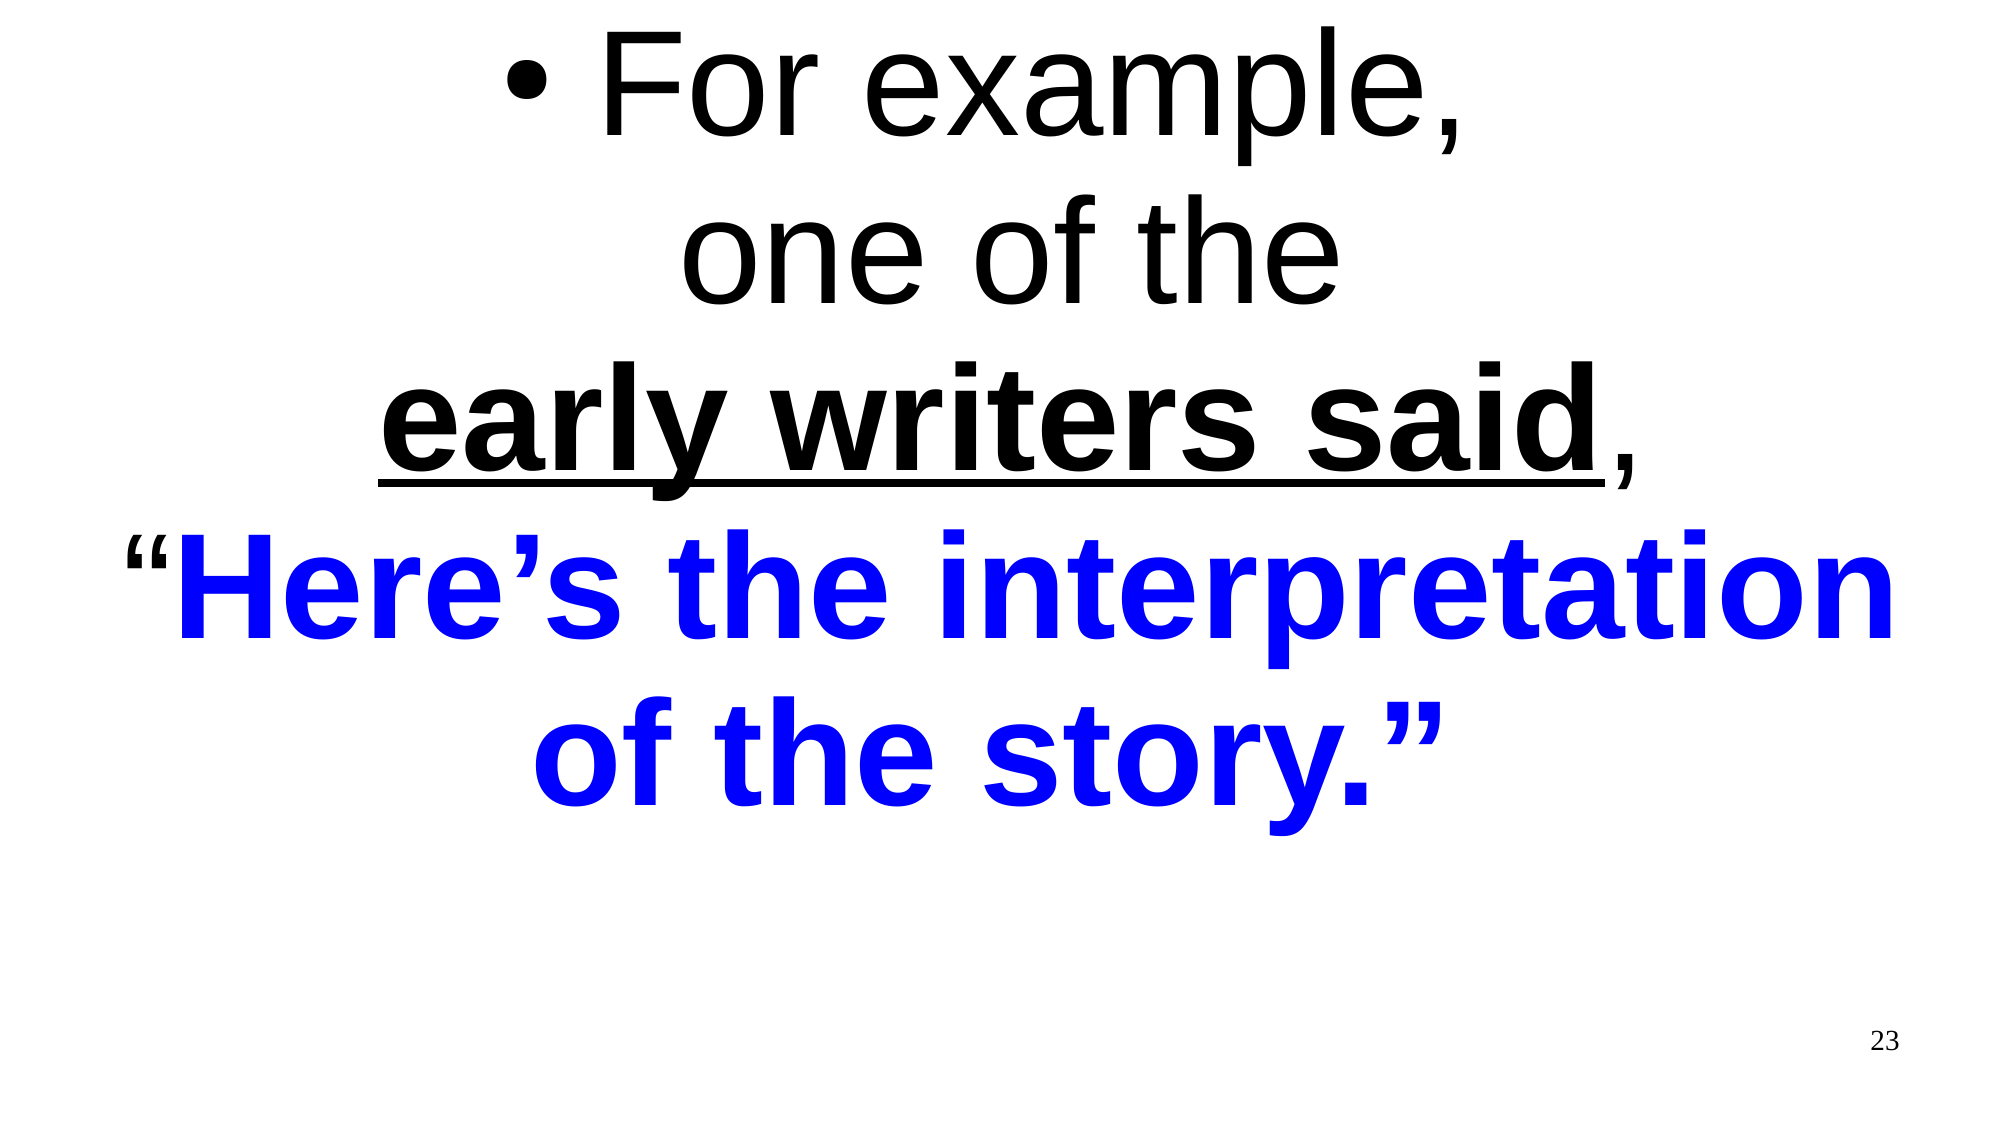

# For example, one of the early writers said, “Here’s the interpretation of the story.”
23